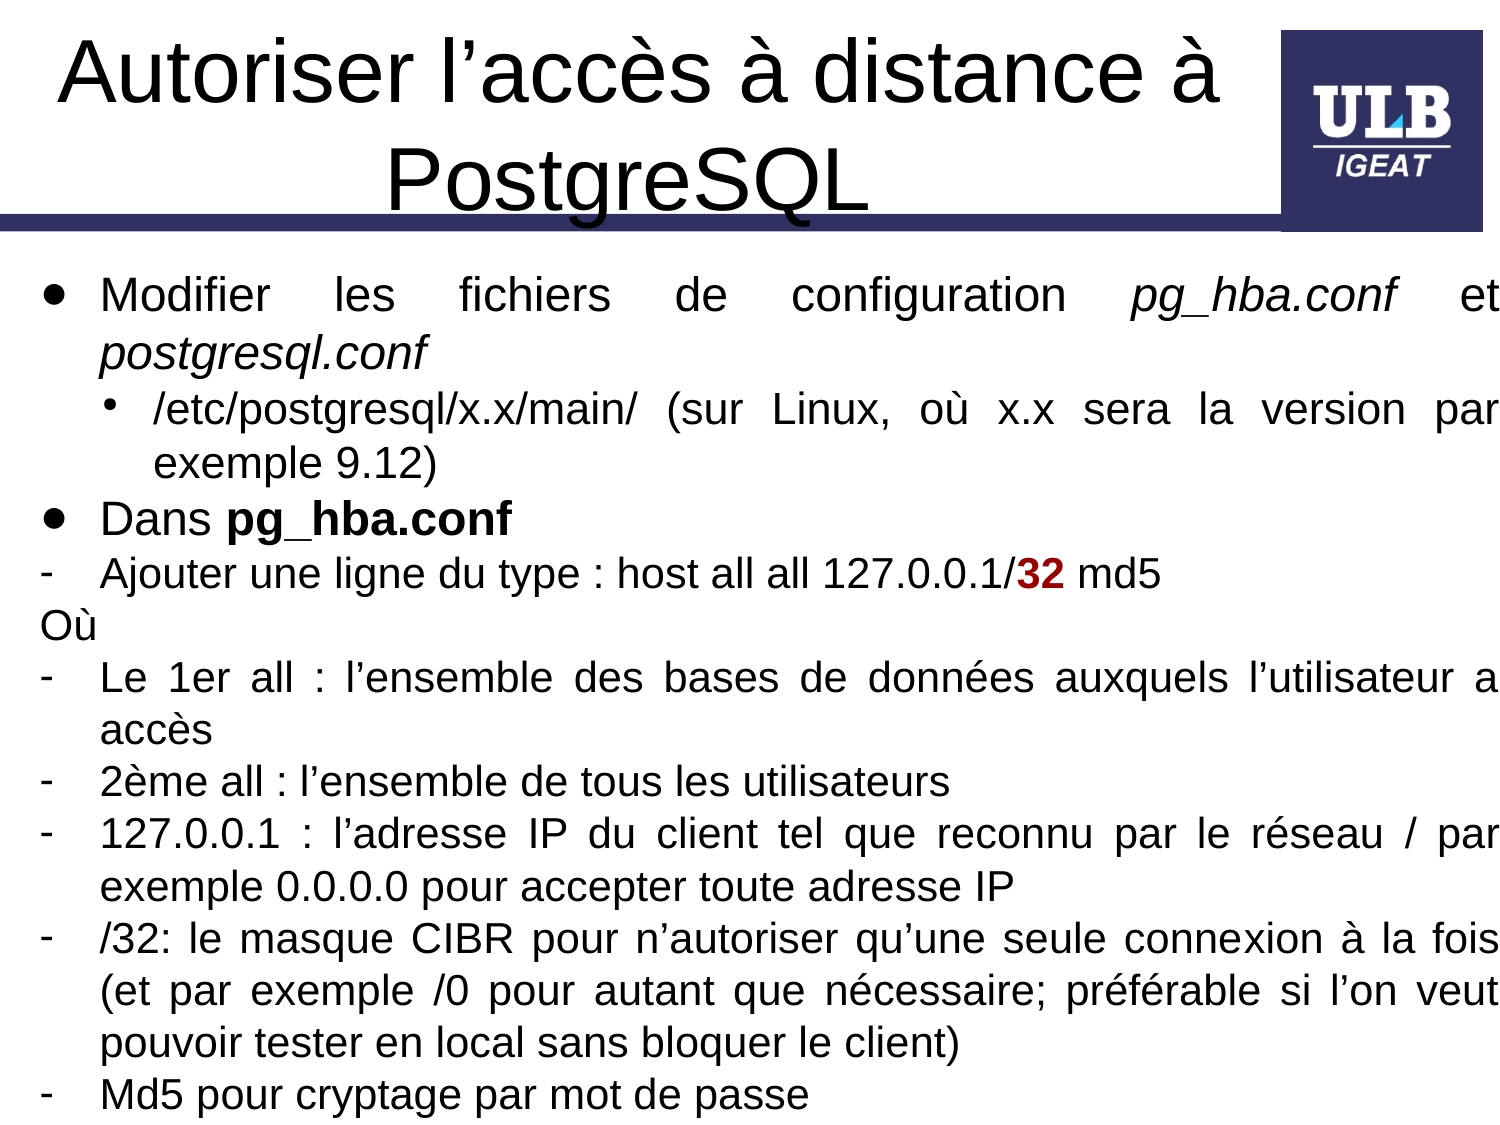

Autoriser l’accès à distance à PostgreSQL
Modifier les fichiers de configuration pg_hba.conf et postgresql.conf
/etc/postgresql/x.x/main/ (sur Linux, où x.x sera la version par exemple 9.12)
Dans pg_hba.conf
Ajouter une ligne du type : host all all 127.0.0.1/32 md5
Où
Le 1er all : l’ensemble des bases de données auxquels l’utilisateur a accès
2ème all : l’ensemble de tous les utilisateurs
127.0.0.1 : l’adresse IP du client tel que reconnu par le réseau / par exemple 0.0.0.0 pour accepter toute adresse IP
/32: le masque CIBR pour n’autoriser qu’une seule connexion à la fois (et par exemple /0 pour autant que nécessaire; préférable si l’on veut pouvoir tester en local sans bloquer le client)
Md5 pour cryptage par mot de passe